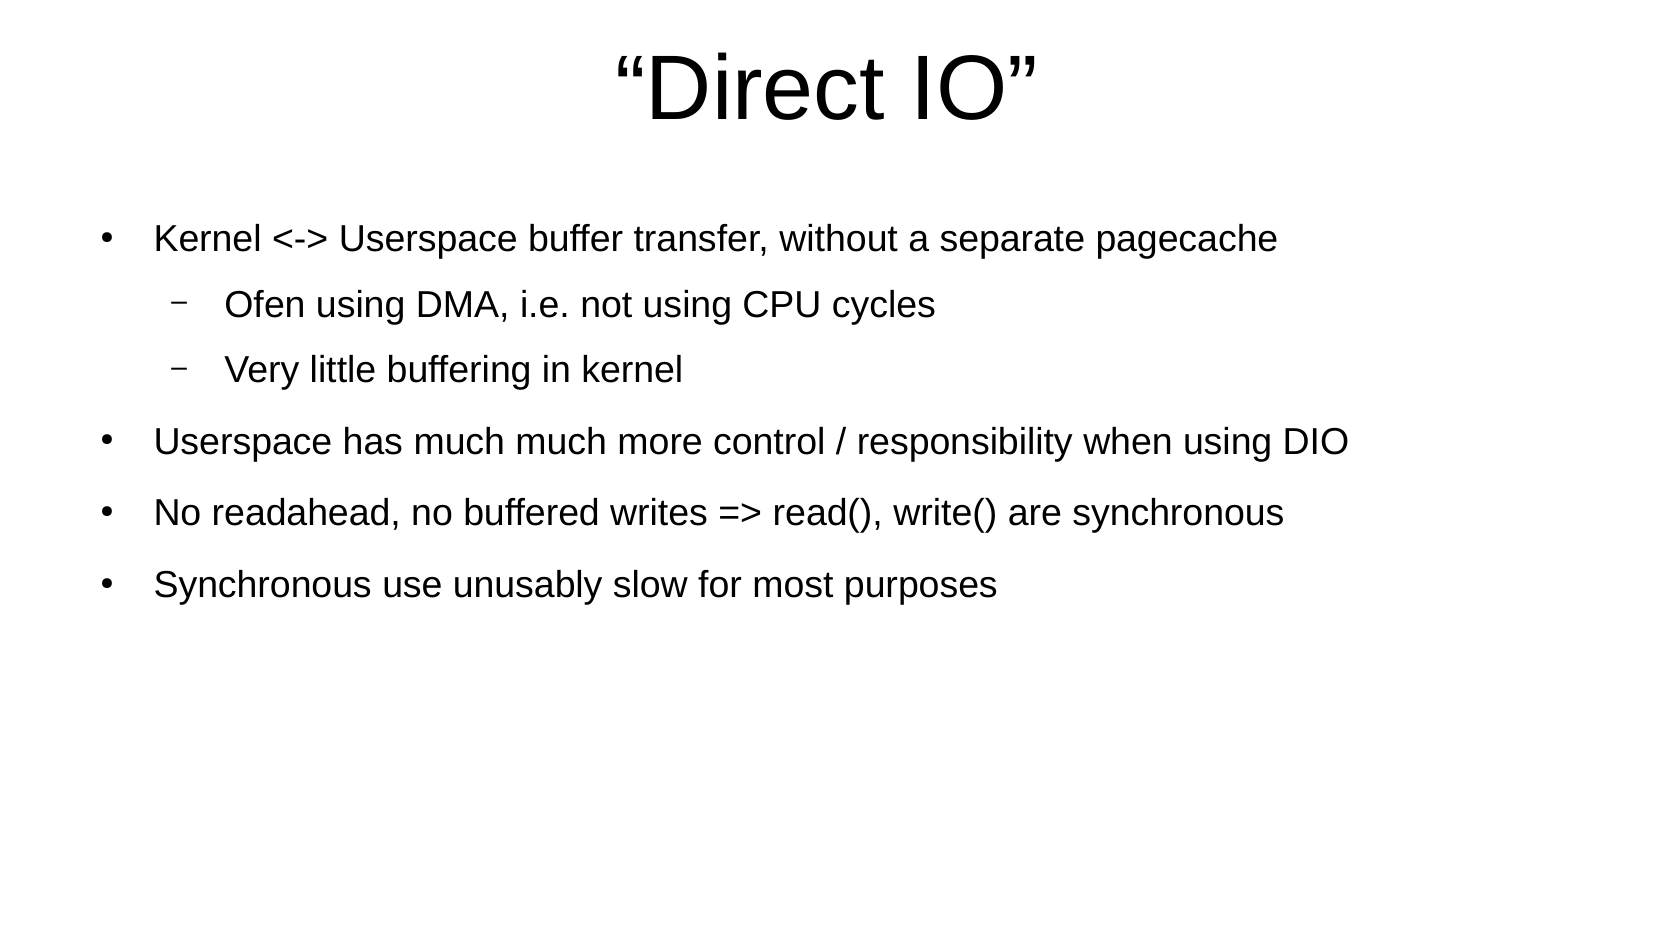

# “Direct IO”
Kernel <-> Userspace buffer transfer, without a separate pagecache
Ofen using DMA, i.e. not using CPU cycles
Very little buffering in kernel
Userspace has much much more control / responsibility when using DIO
No readahead, no buffered writes => read(), write() are synchronous
Synchronous use unusably slow for most purposes